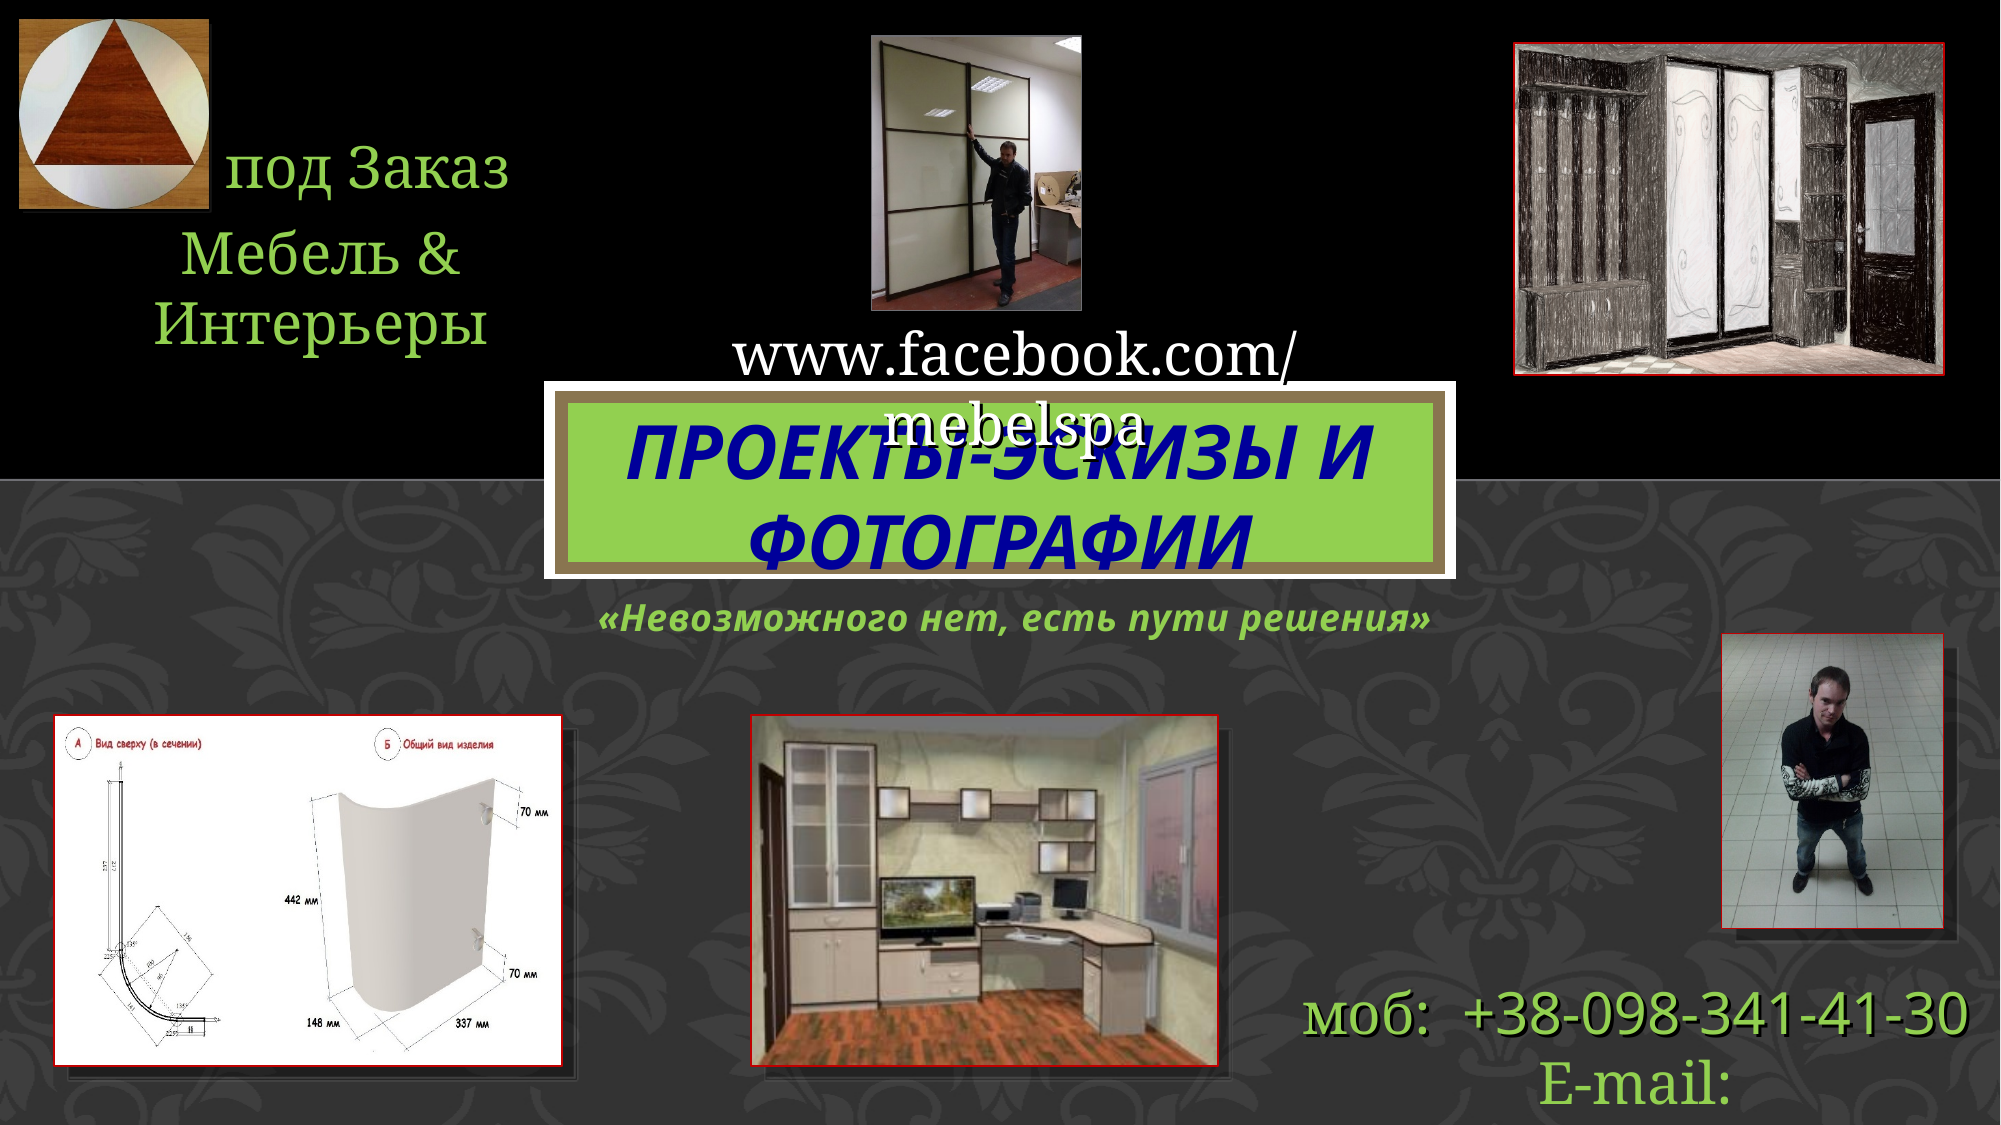

под Заказ
Мебель & Интерьеры
www.facebook.com/mebelspa
# Проекты-эскизы и фотографии
«Невозможного нет, есть пути решения»
моб: +38-098-341-41-30
E-mail: mebelspa@gmail.com